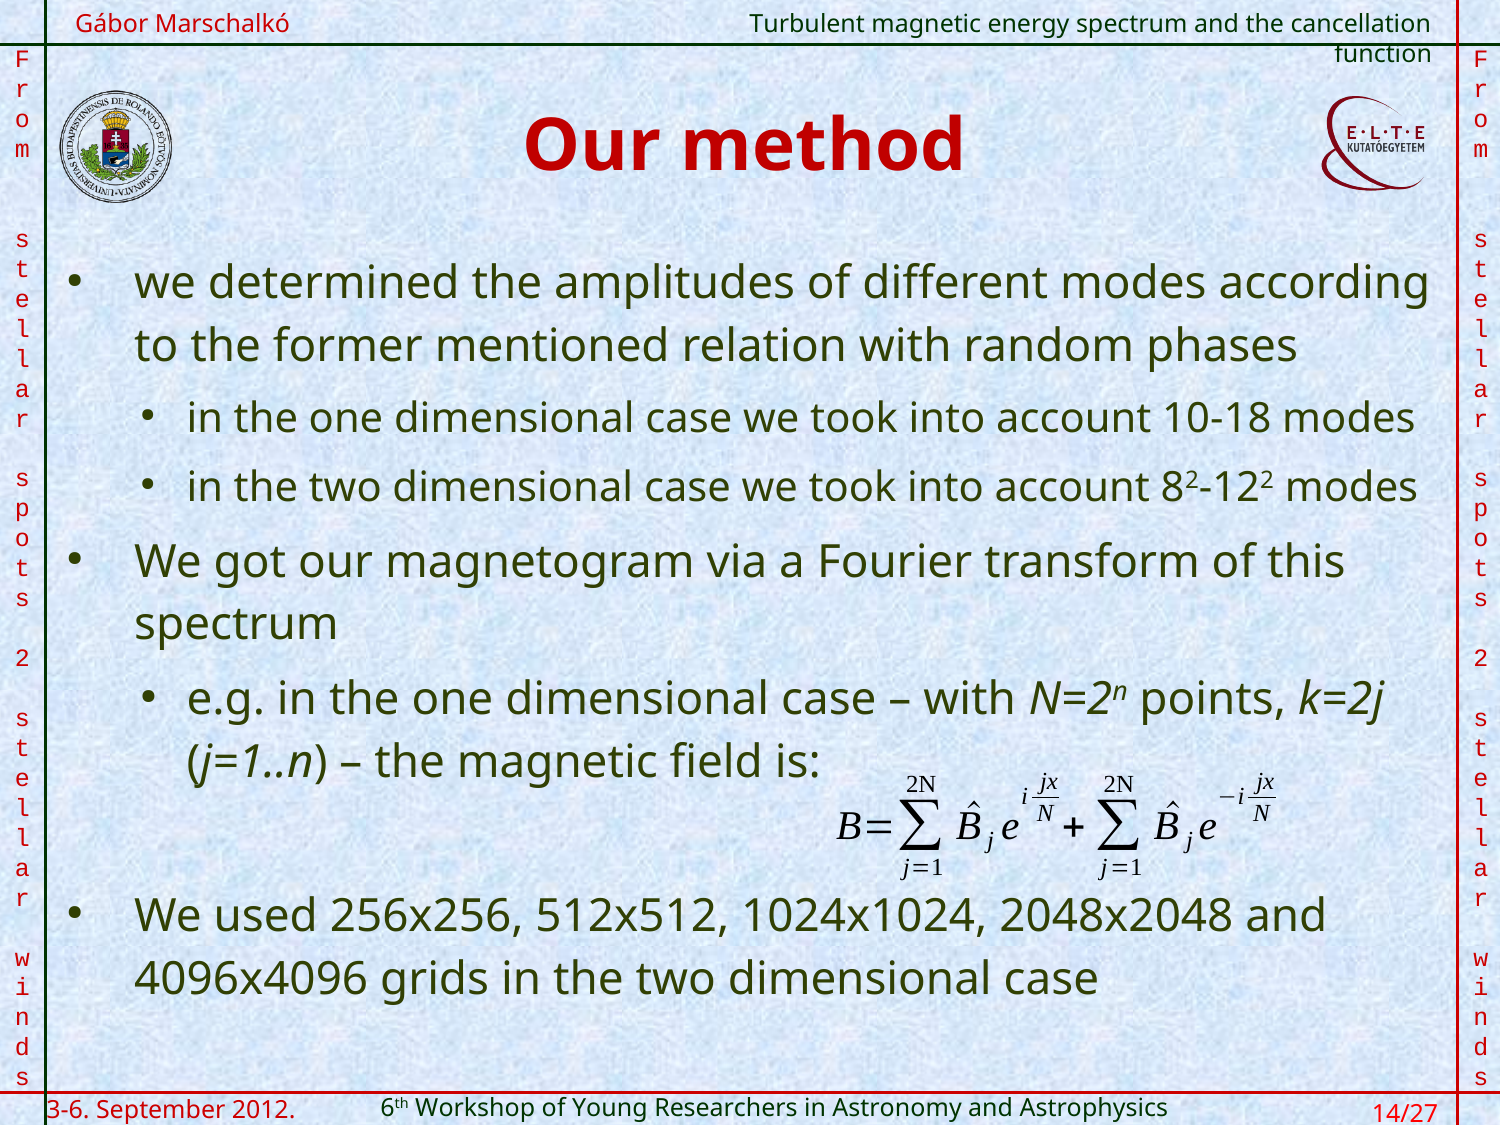

Our method
# we determined the amplitudes of different modes according to the former mentioned relation with random phases
in the one dimensional case we took into account 10-18 modes
in the two dimensional case we took into account 82-122 modes
We got our magnetogram via a Fourier transform of this spectrum
e.g. in the one dimensional case – with N=2n points, k=2j (j=1..n) – the magnetic field is:
We used 256x256, 512x512, 1024x1024, 2048x2048 and 4096x4096 grids in the two dimensional case